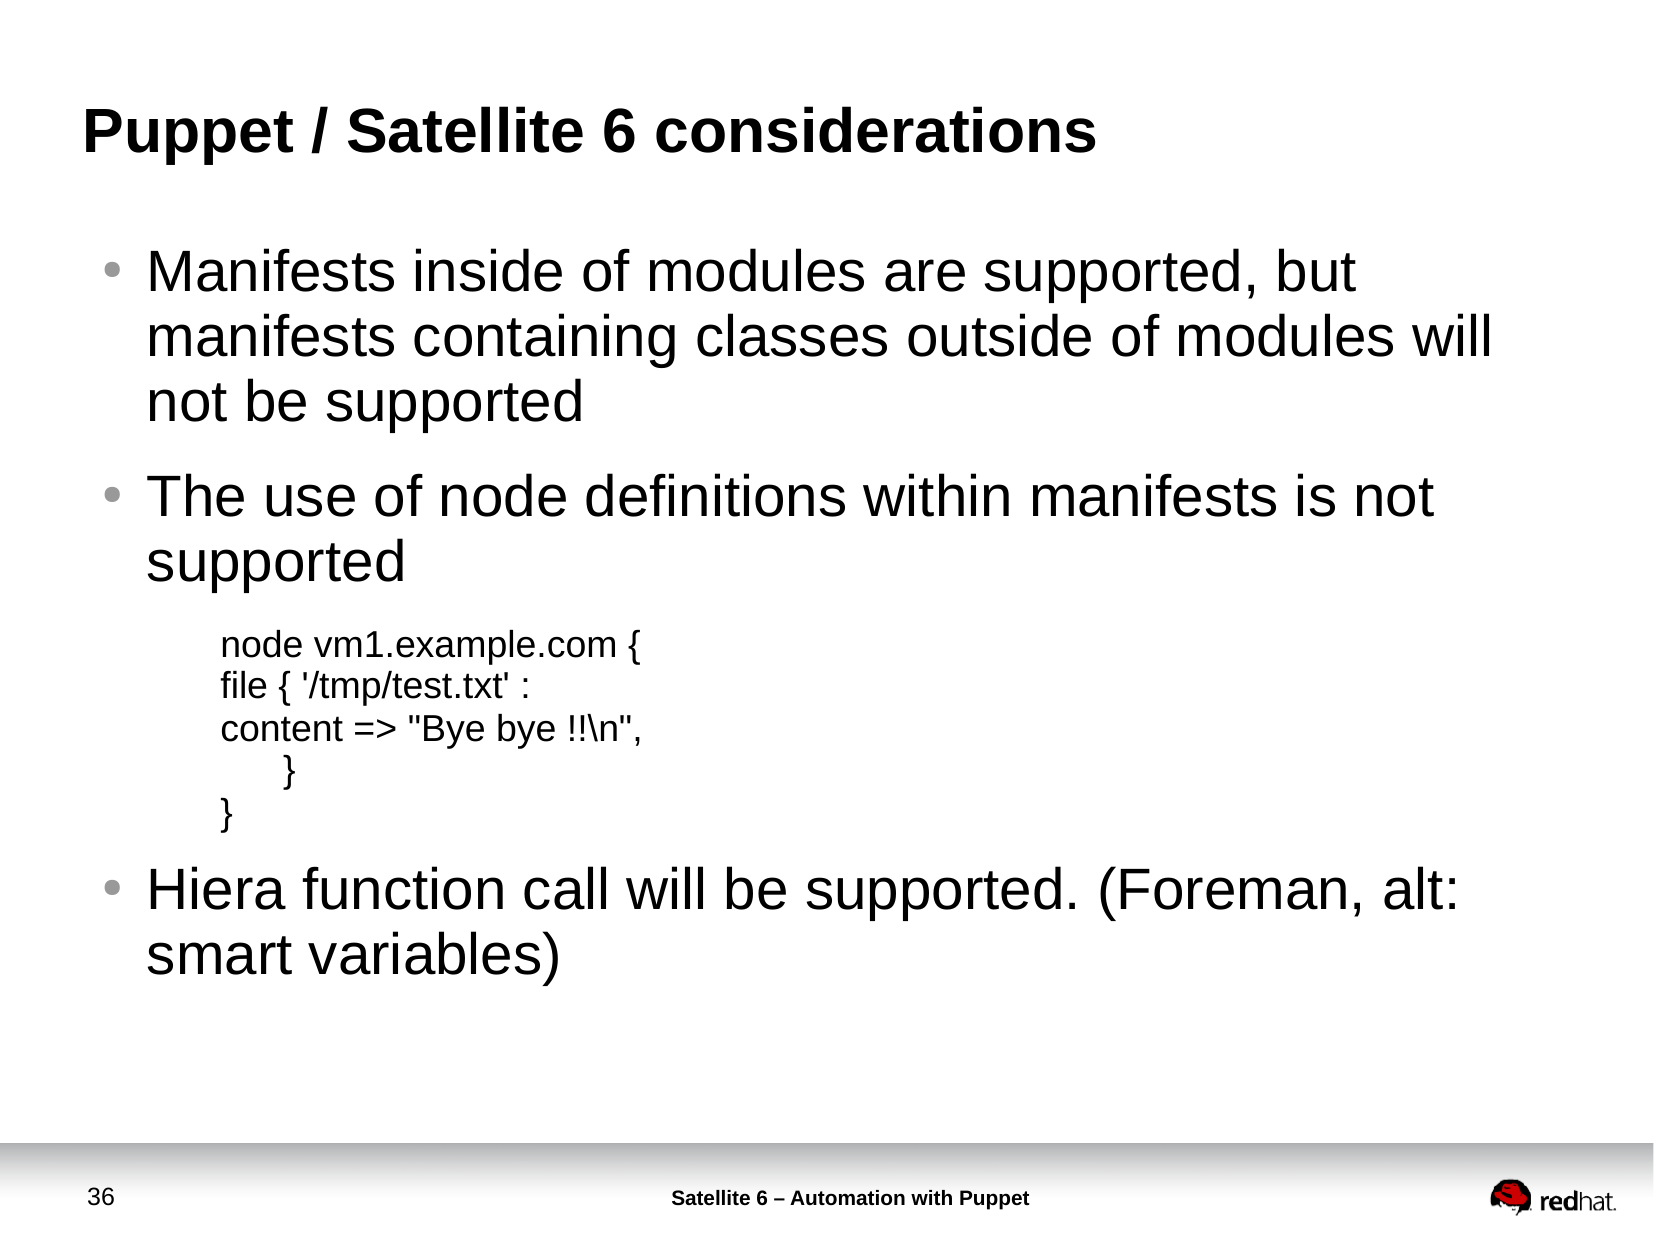

# Puppet / Satellite 6 considerations
Manifests inside of modules are supported, but manifests containing classes outside of modules will not be supported
The use of node definitions within manifests is not supported
node vm1.example.com {
file { '/tmp/test.txt' :
content => "Bye bye !!\n",
 }
}
Hiera function call will be supported. (Foreman, alt: smart variables)